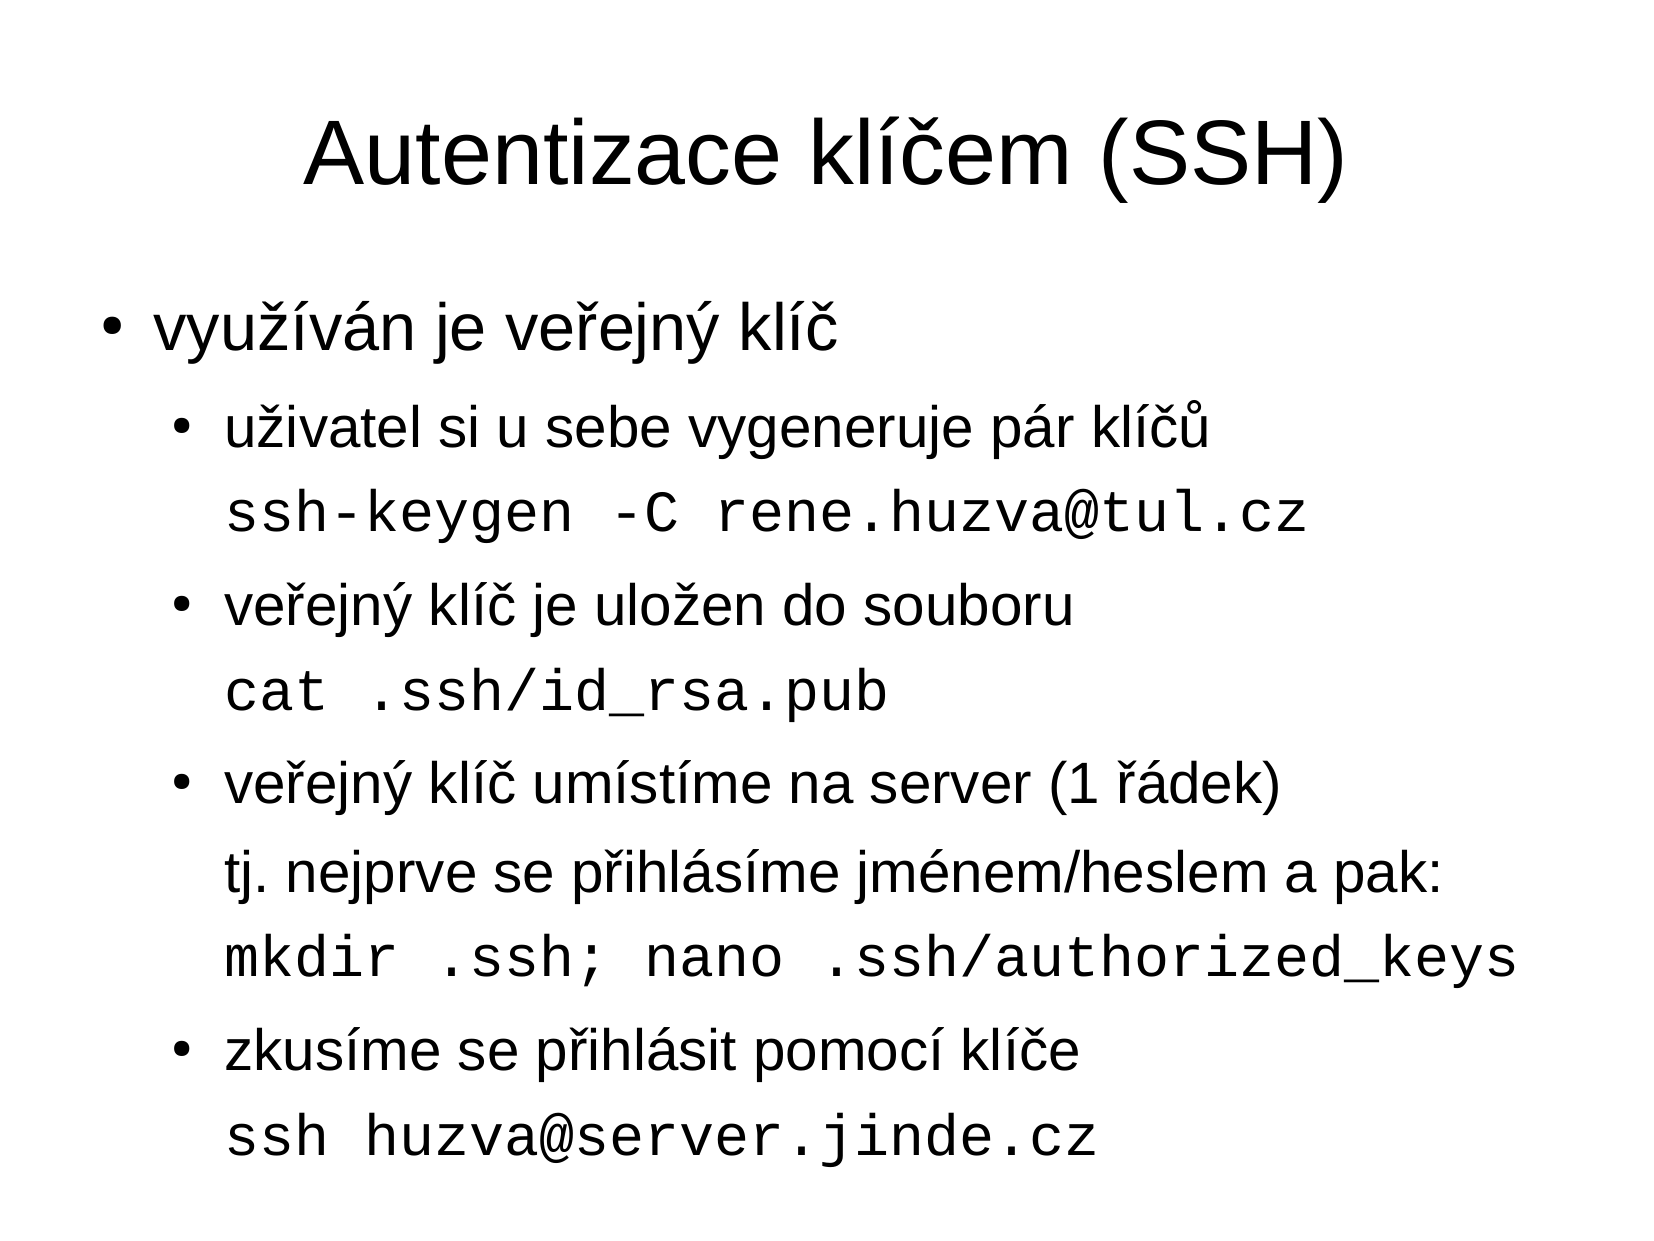

# Autentizace klíčem (SSH)
využíván je veřejný klíč
uživatel si u sebe vygeneruje pár klíčů
ssh-keygen -C rene.huzva@tul.cz
veřejný klíč je uložen do souboru
cat .ssh/id_rsa.pub
veřejný klíč umístíme na server (1 řádek)
tj. nejprve se přihlásíme jménem/heslem a pak:
mkdir .ssh; nano .ssh/authorized_keys
zkusíme se přihlásit pomocí klíče
ssh huzva@server.jinde.cz